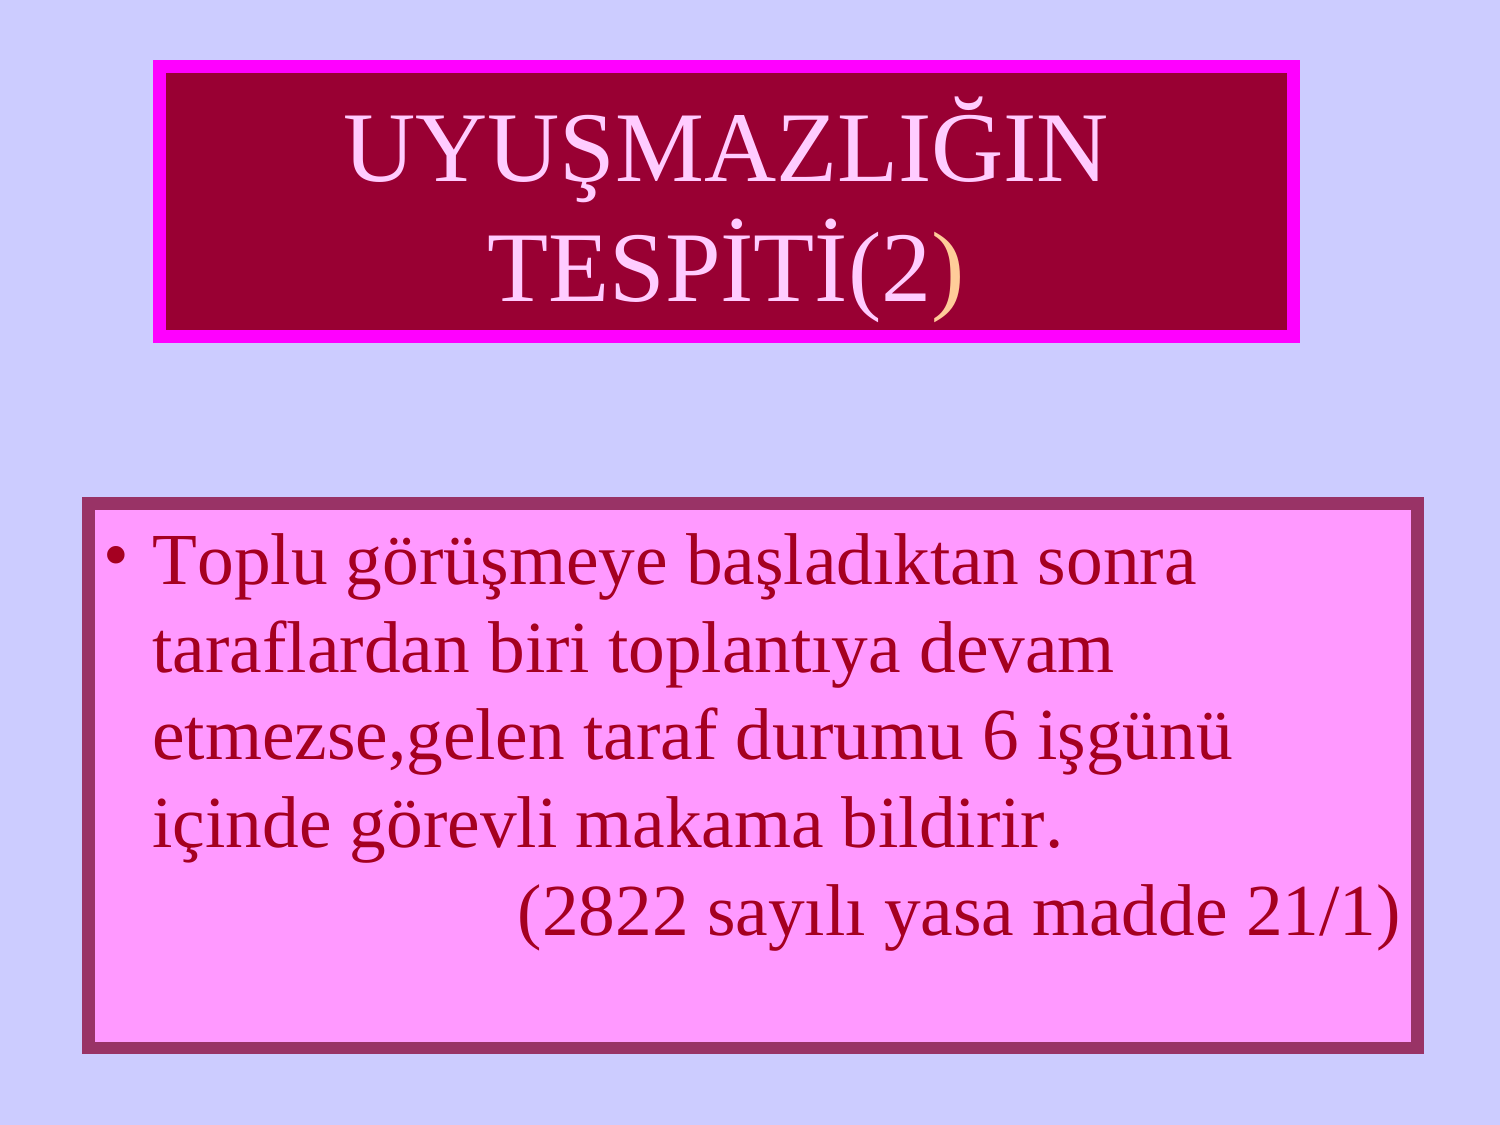

# UYUŞMAZLIĞIN TESPİTİ(2)
Toplu görüşmeye başladıktan sonra taraflardan biri toplantıya devam etmezse,gelen taraf durumu 6 işgünü içinde görevli makama bildirir. (2822 sayılı yasa madde 21/1)